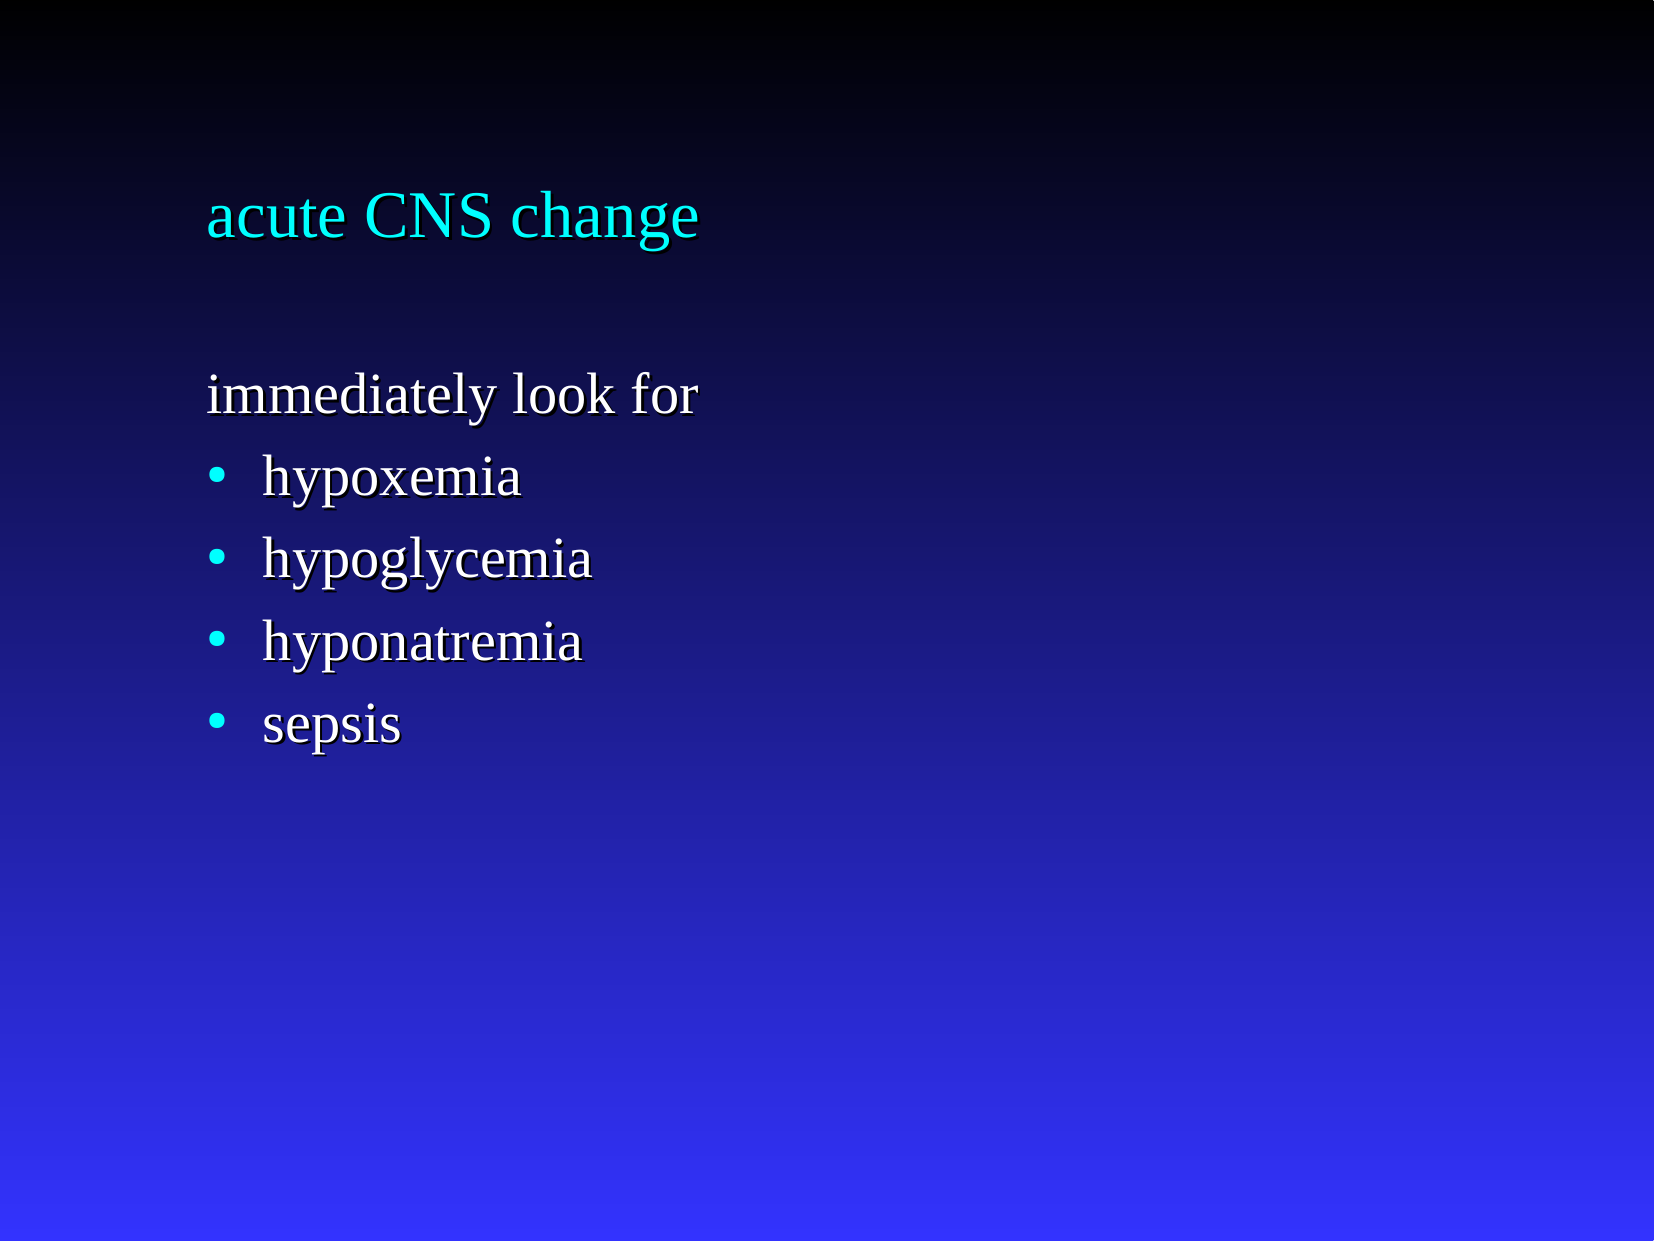

# acute CNS change
immediately look for
hypoxemia
hypoglycemia
hyponatremia
sepsis